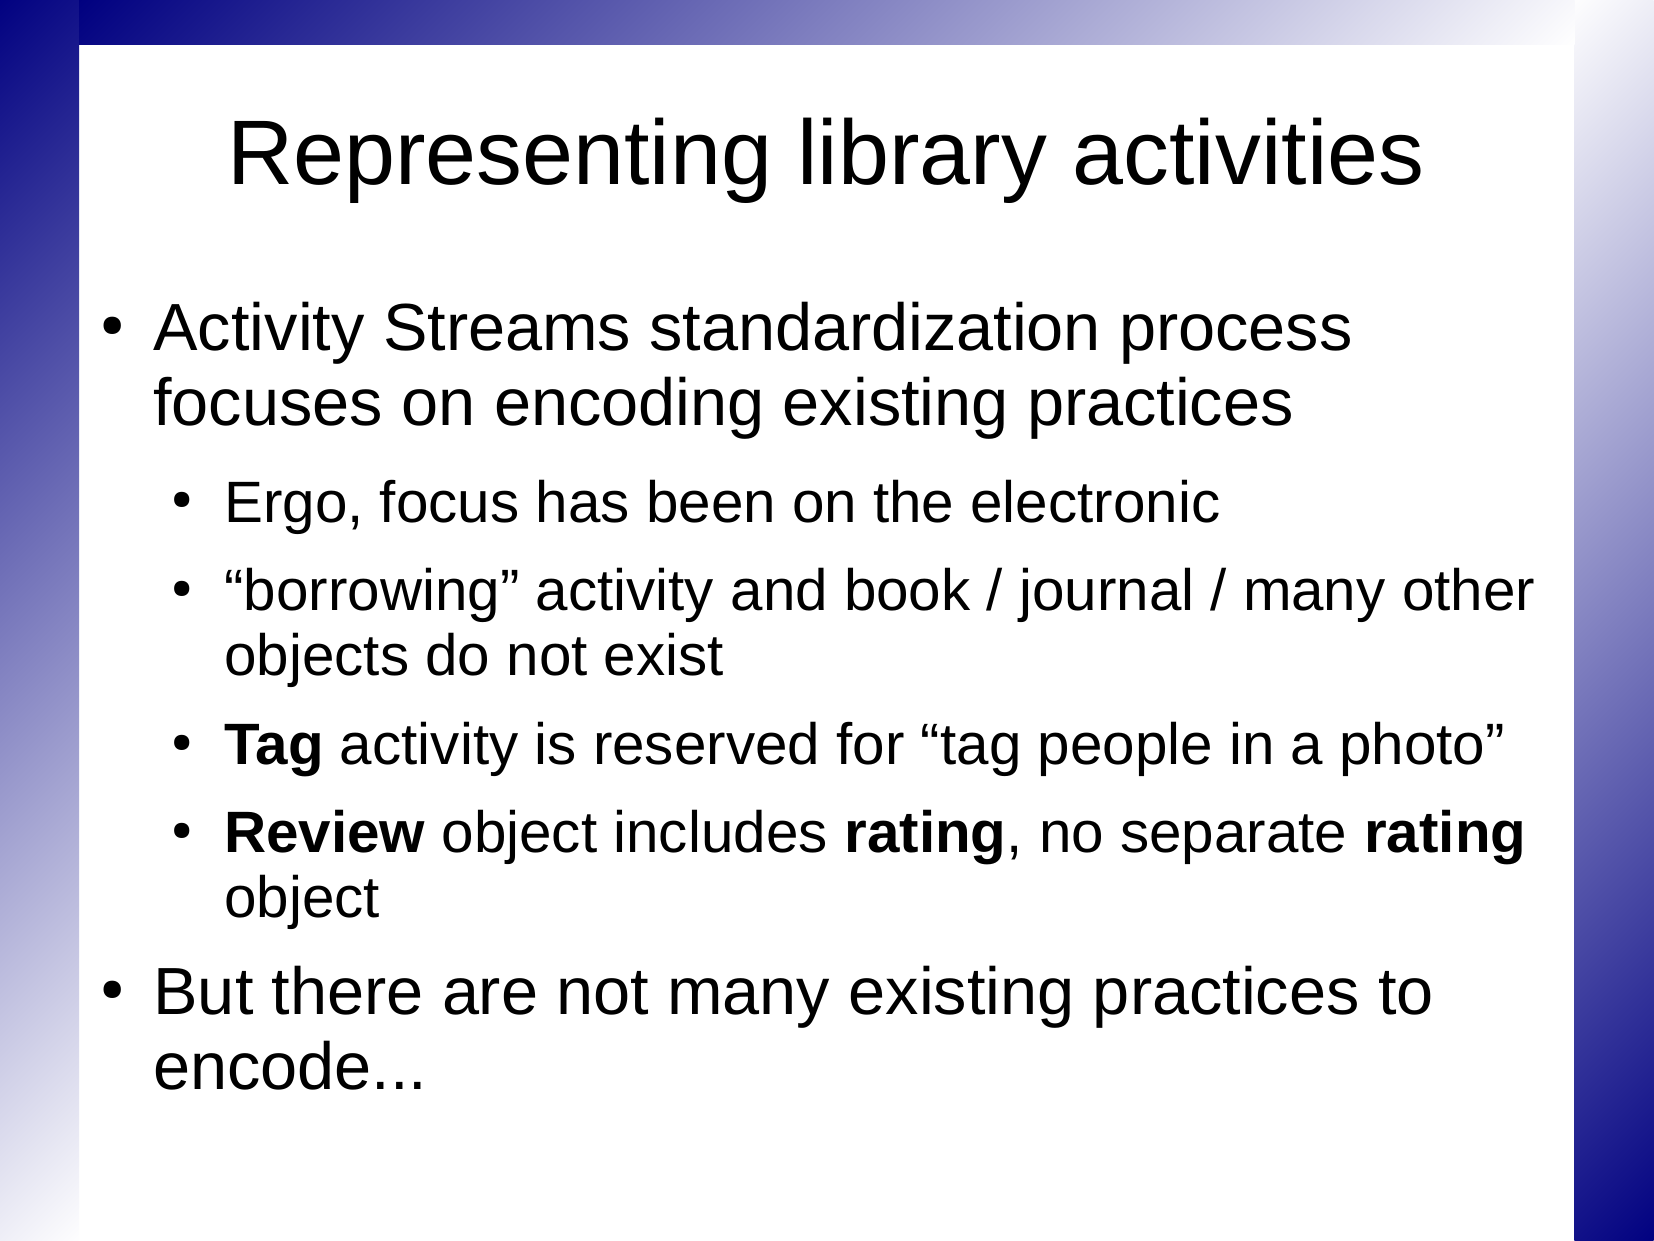

# Representing library activities
Activity Streams standardization process focuses on encoding existing practices
Ergo, focus has been on the electronic
“borrowing” activity and book / journal / many other objects do not exist
Tag activity is reserved for “tag people in a photo”
Review object includes rating, no separate rating object
But there are not many existing practices to encode...